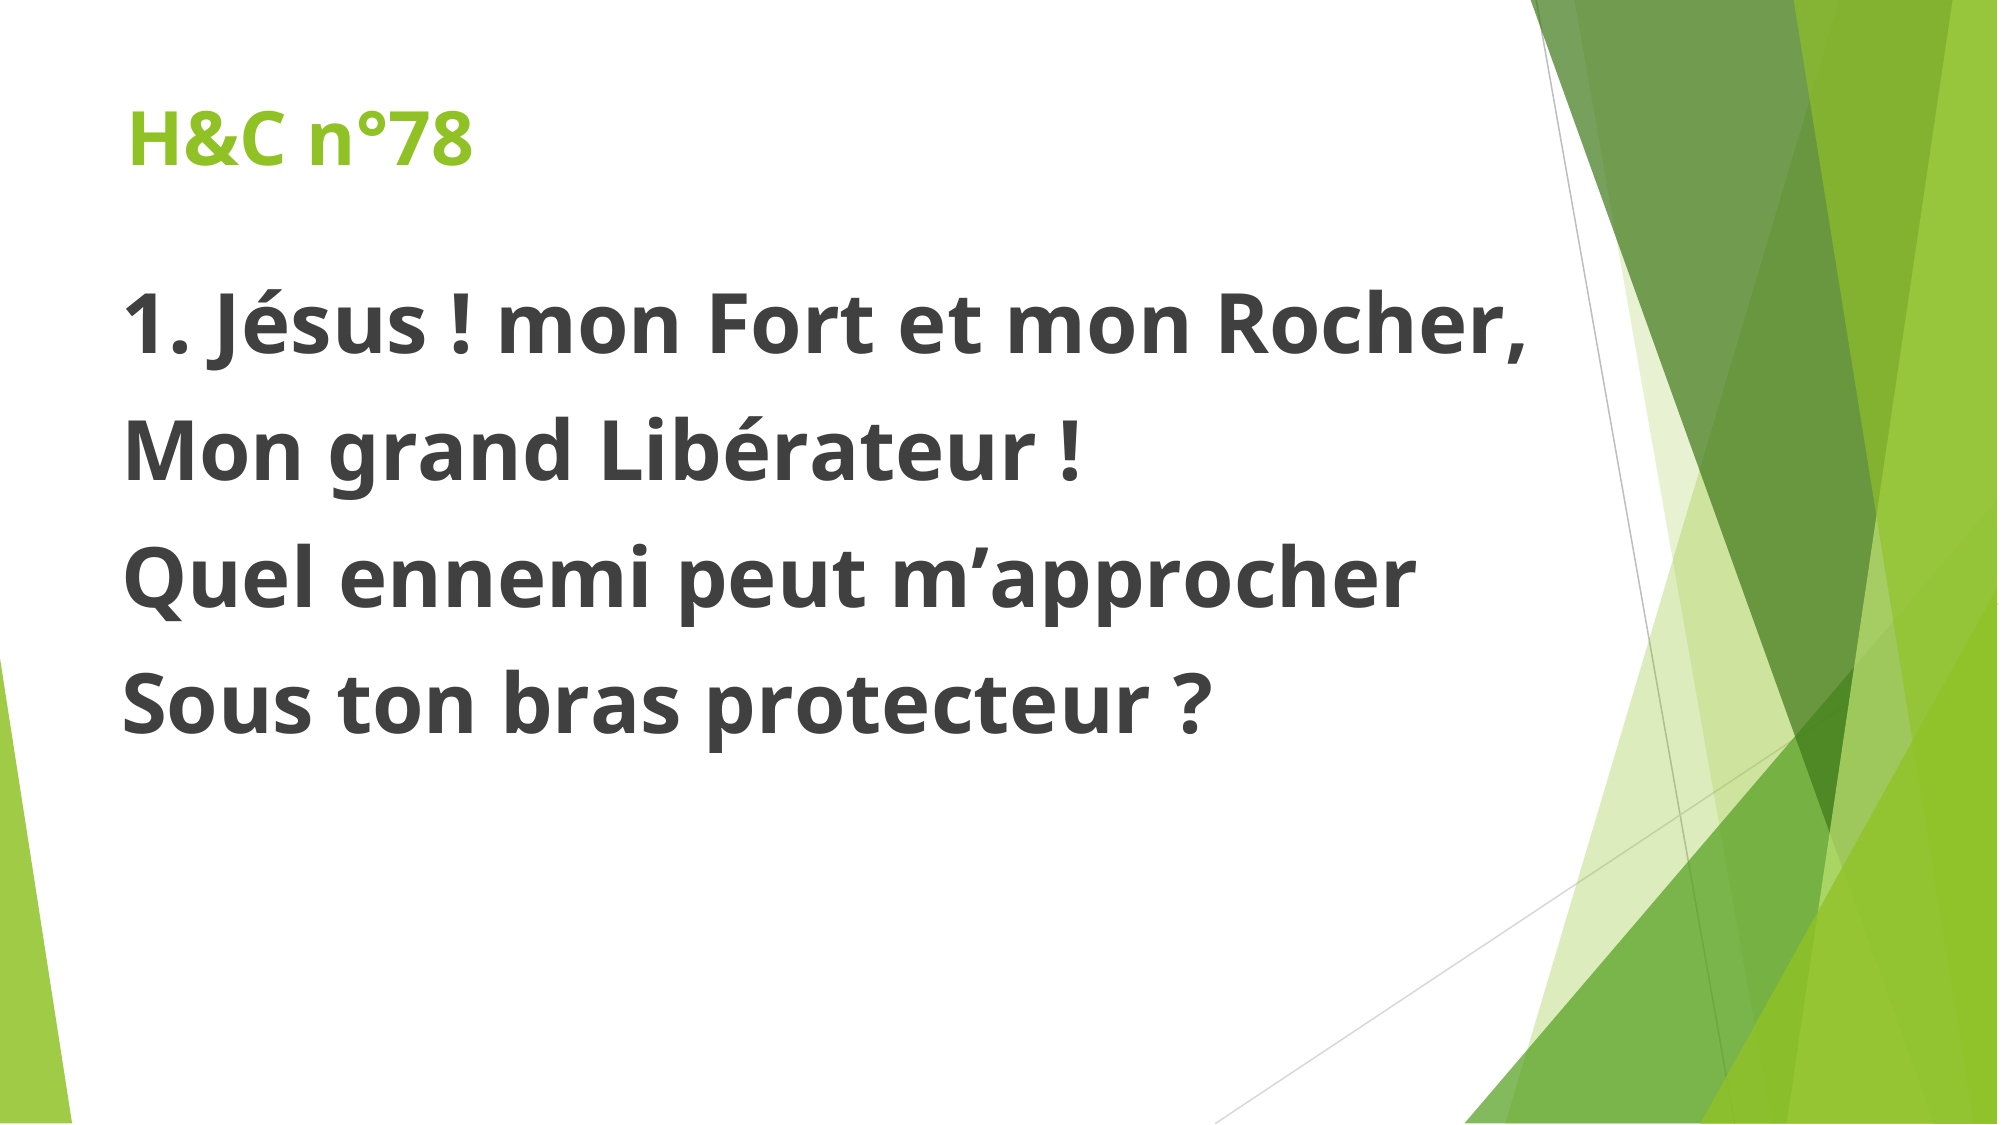

H&C n°78
1. Jésus ! mon Fort et mon Rocher,
Mon grand Libérateur !
Quel ennemi peut m’approcher
Sous ton bras protecteur ?